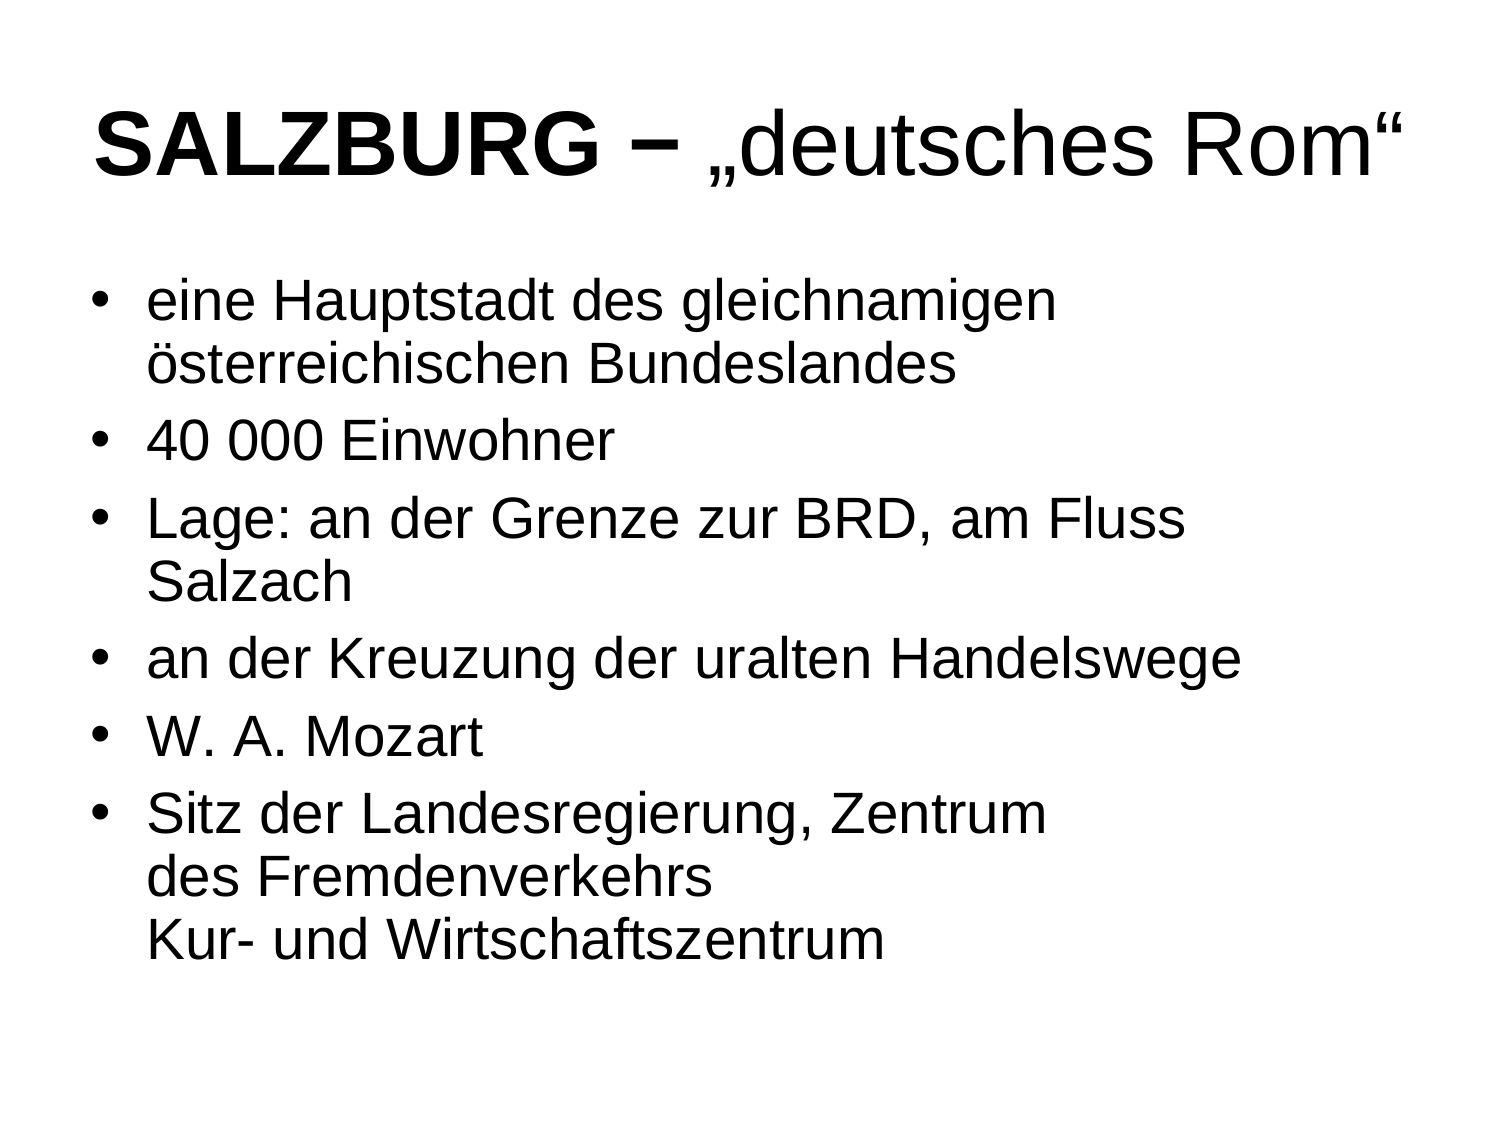

# SALZBURG − „deutsches Rom“
eine Hauptstadt des gleichnamigen österreichischen Bundeslandes
40 000 Einwohner
Lage: an der Grenze zur BRD, am Fluss Salzach
an der Kreuzung der uralten Handelswege
W. A. Mozart
Sitz der Landesregierung, Zentrum
des Fremdenverkehrs
Kur- und Wirtschaftszentrum